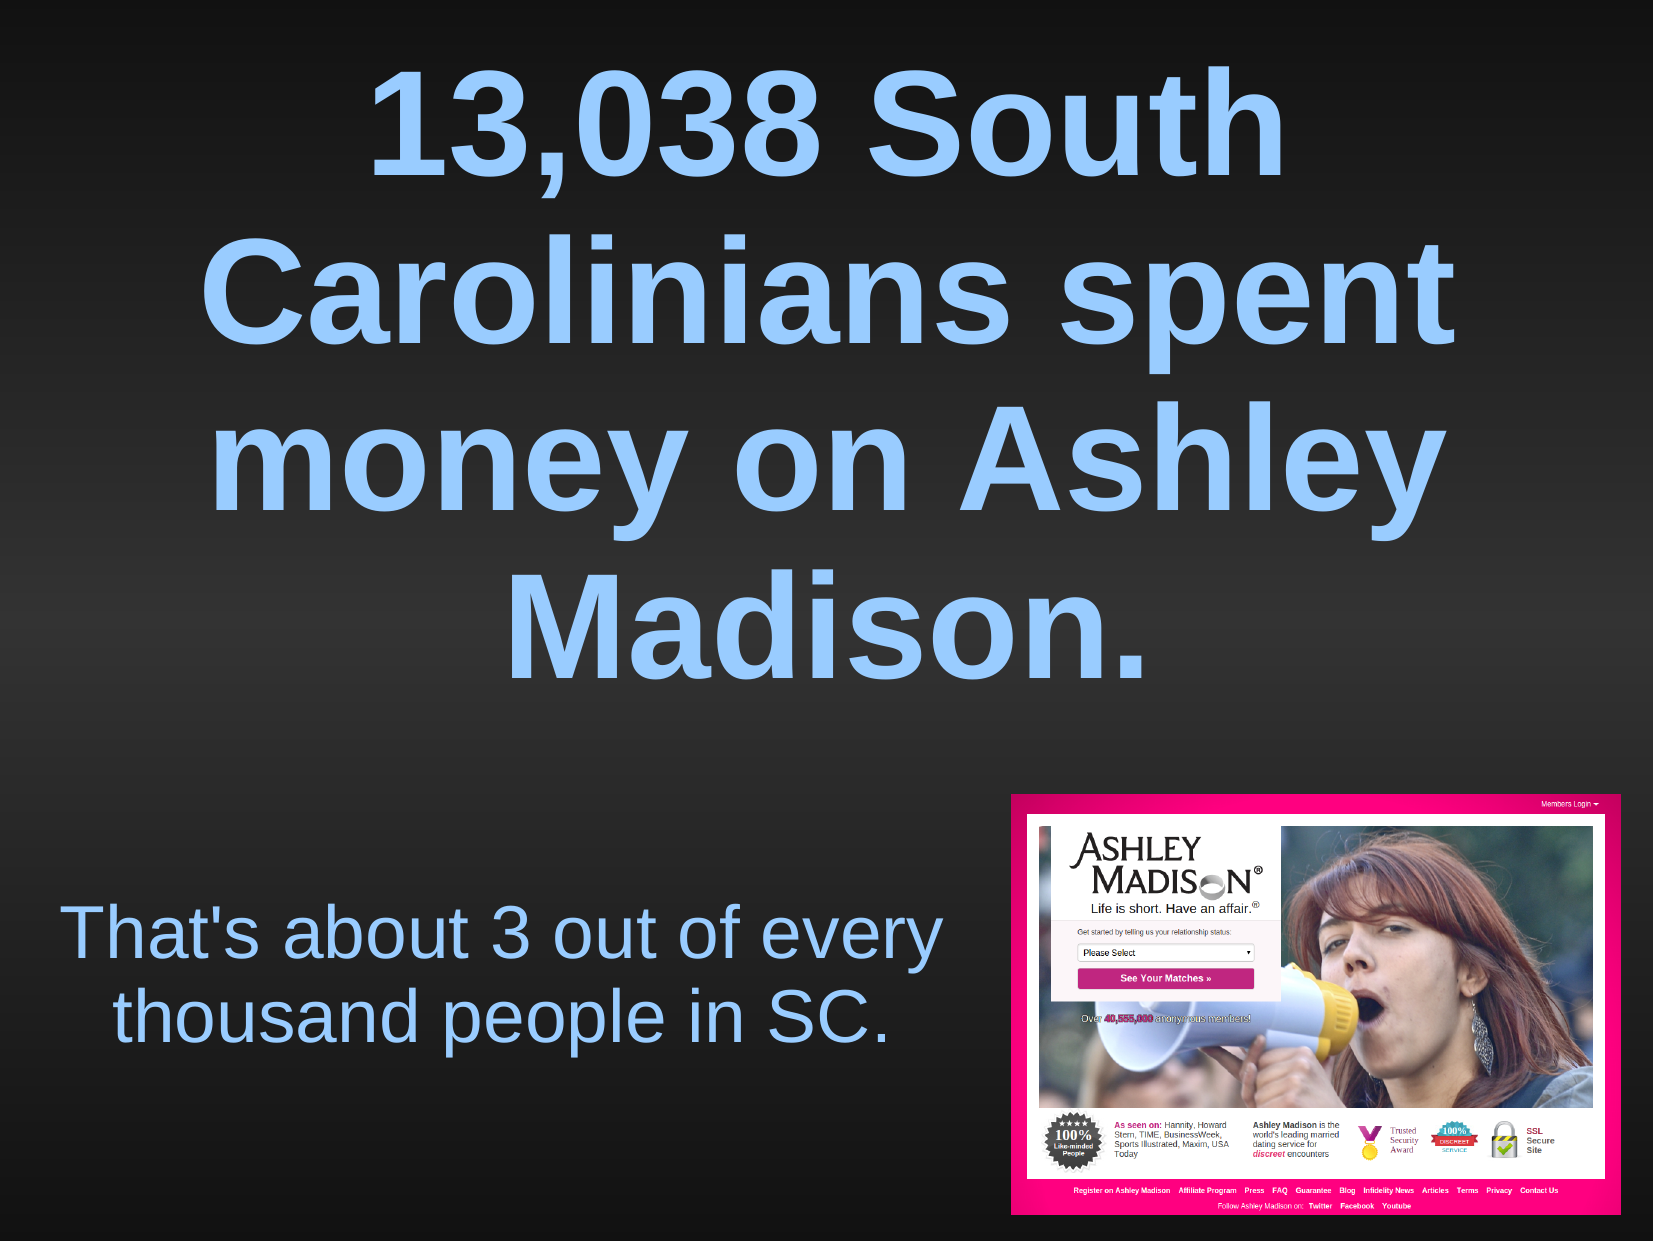

# 13,038 South Carolinians spent money on Ashley Madison.
That's about 3 out of every thousand people in SC.